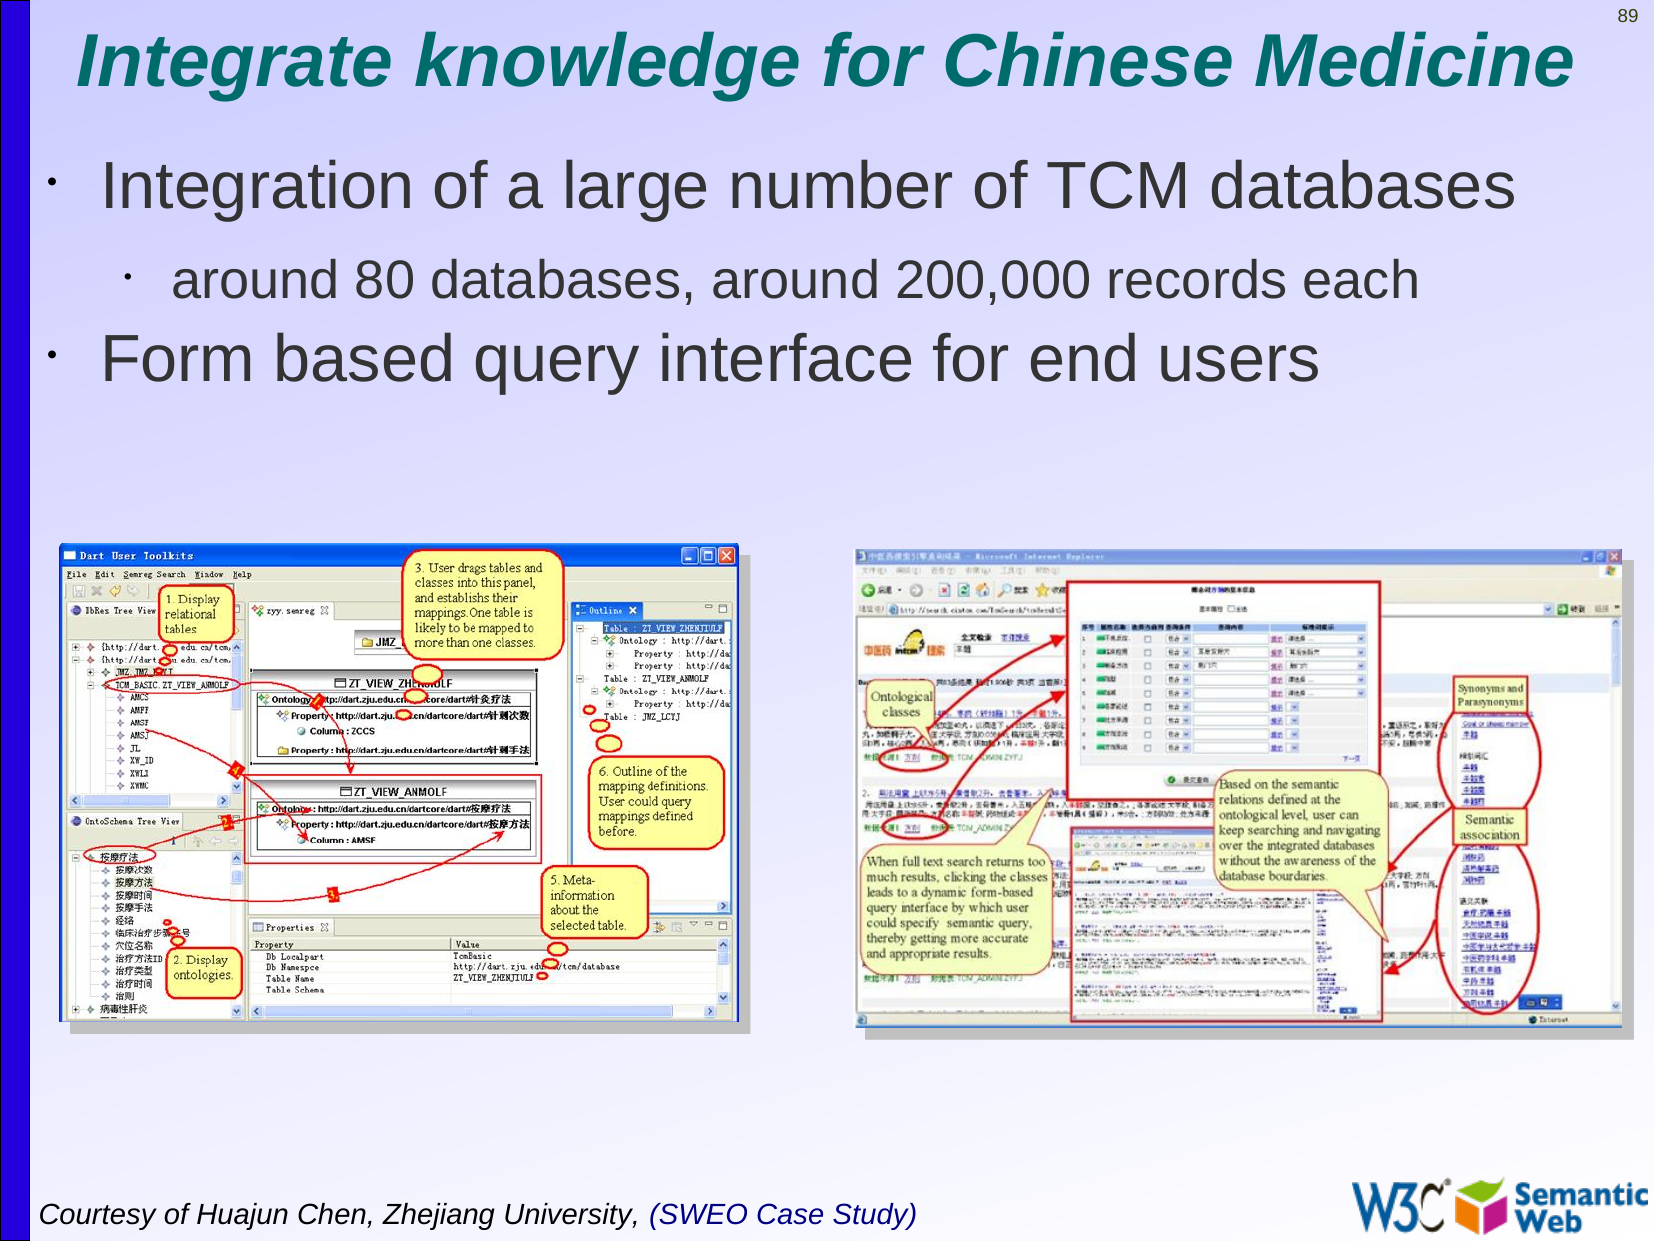

# Integrate knowledge for Chinese Medicine
Integration of a large number of TCM databases
around 80 databases, around 200,000 records each
Form based query interface for end users
Courtesy of Huajun Chen, Zhejiang University, (SWEO Case Study)